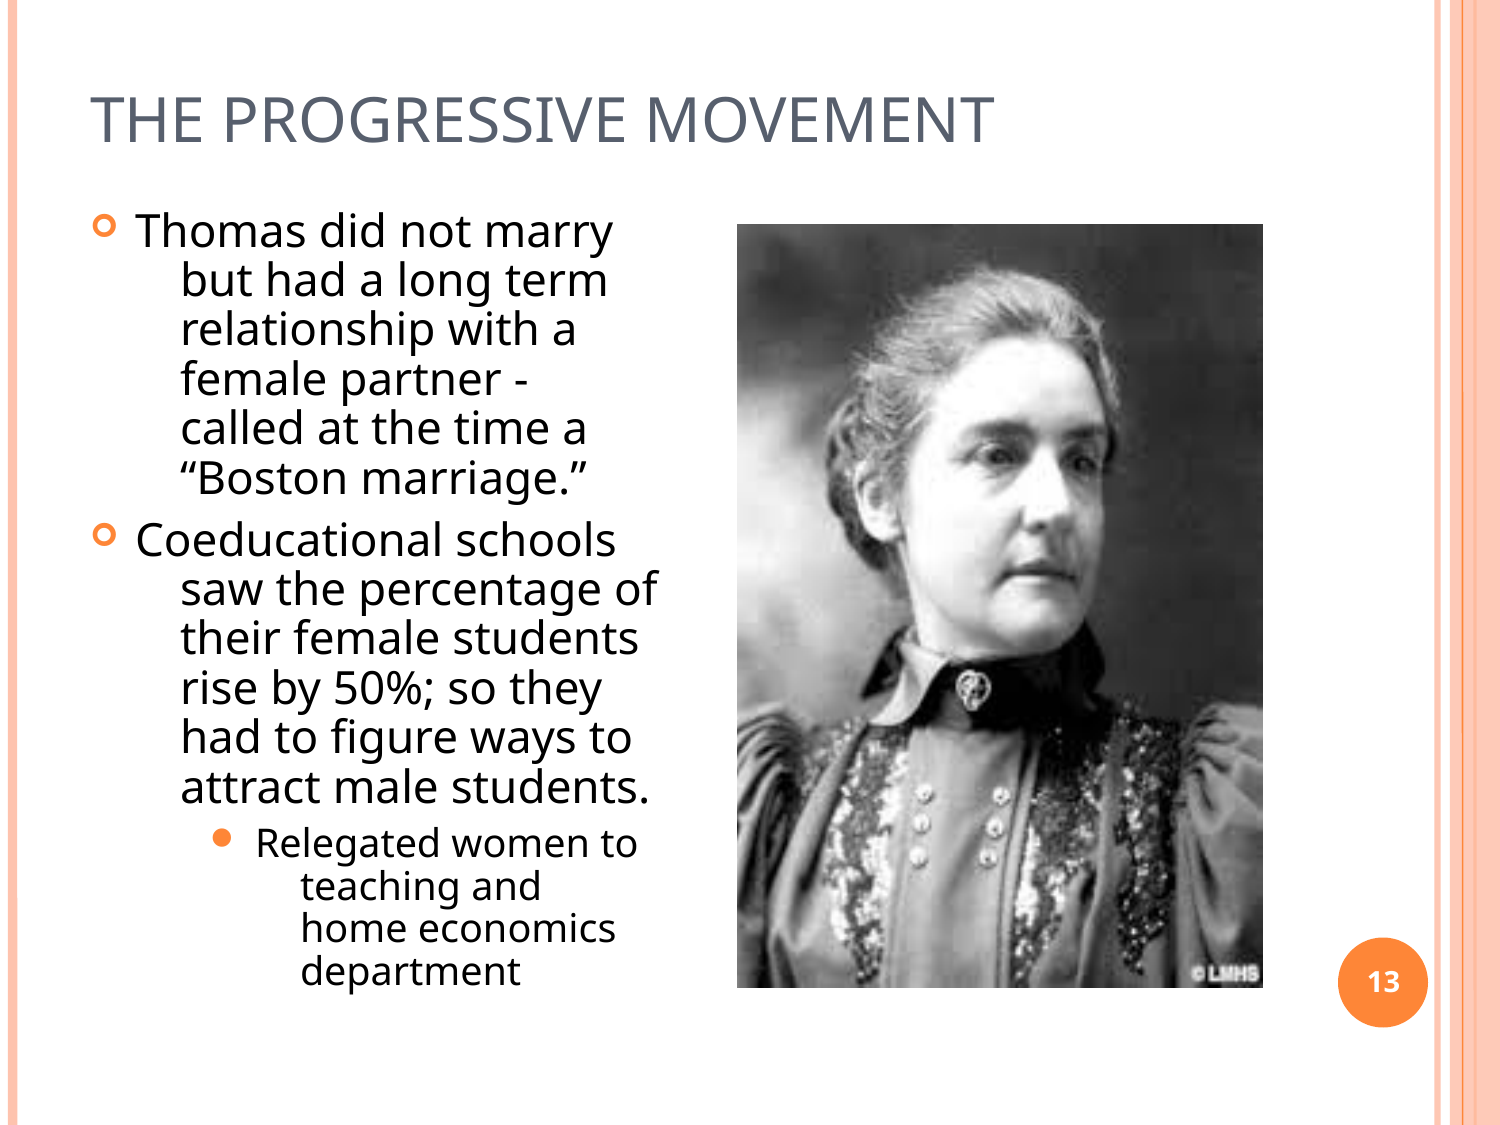

# The Progressive Movement
Thomas did not marry but had a long term relationship with a female partner - called at the time a “Boston marriage.”
Coeducational schools saw the percentage of their female students rise by 50%; so they had to figure ways to attract male students.
Relegated women to teaching and home economics department